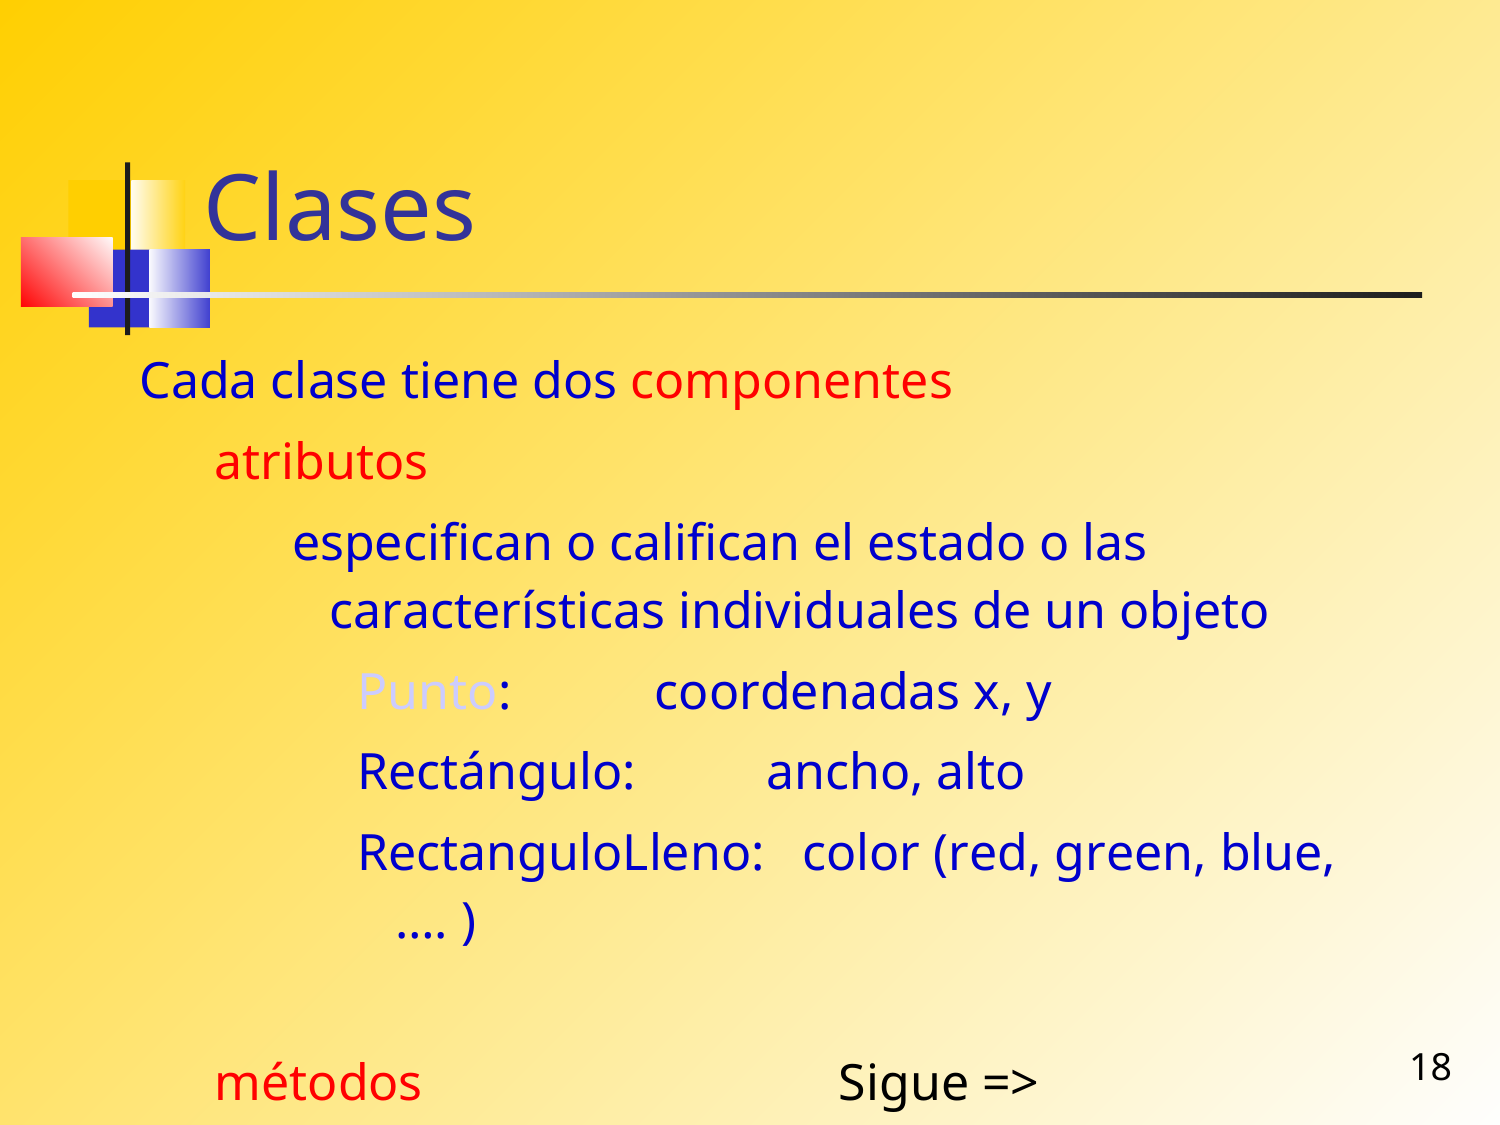

# Clases
Cada clase tiene dos componentes
atributos
especifican o califican el estado o las características individuales de un objeto
Punto:		coordenadas x, y
Rectángulo: ancho, alto
RectanguloLleno:	color (red, green, blue, …. )
métodos Sigue =>
18